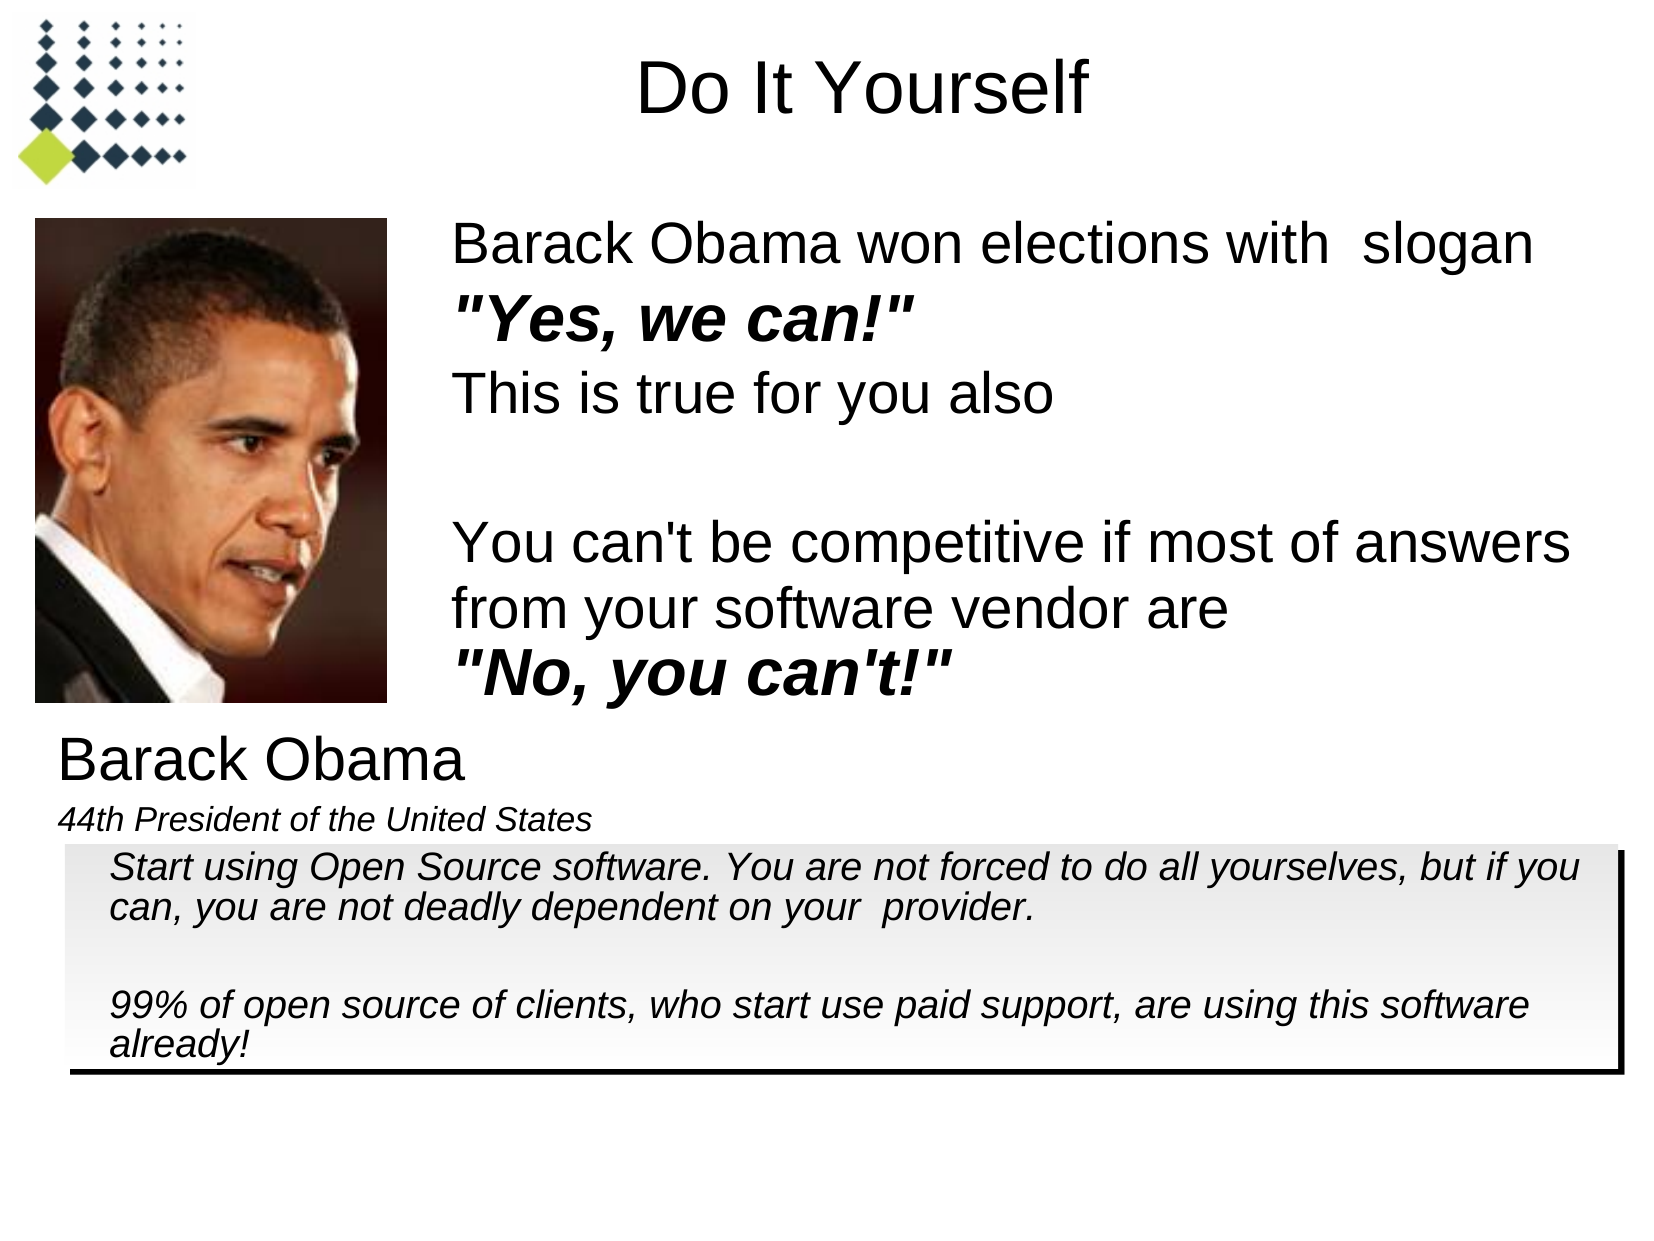

# Do It Yourself
Barack Obama won elections with slogan
"Yes, we can!"
This is true for you also
You can't be competitive if most of answers from your software vendor are
"No, you can't!"
Barack Obama
44th President of the United States
Start using Open Source software. You are not forced to do all yourselves, but if you can, you are not deadly dependent on your provider.
99% of open source of clients, who start use paid support, are using this software already!